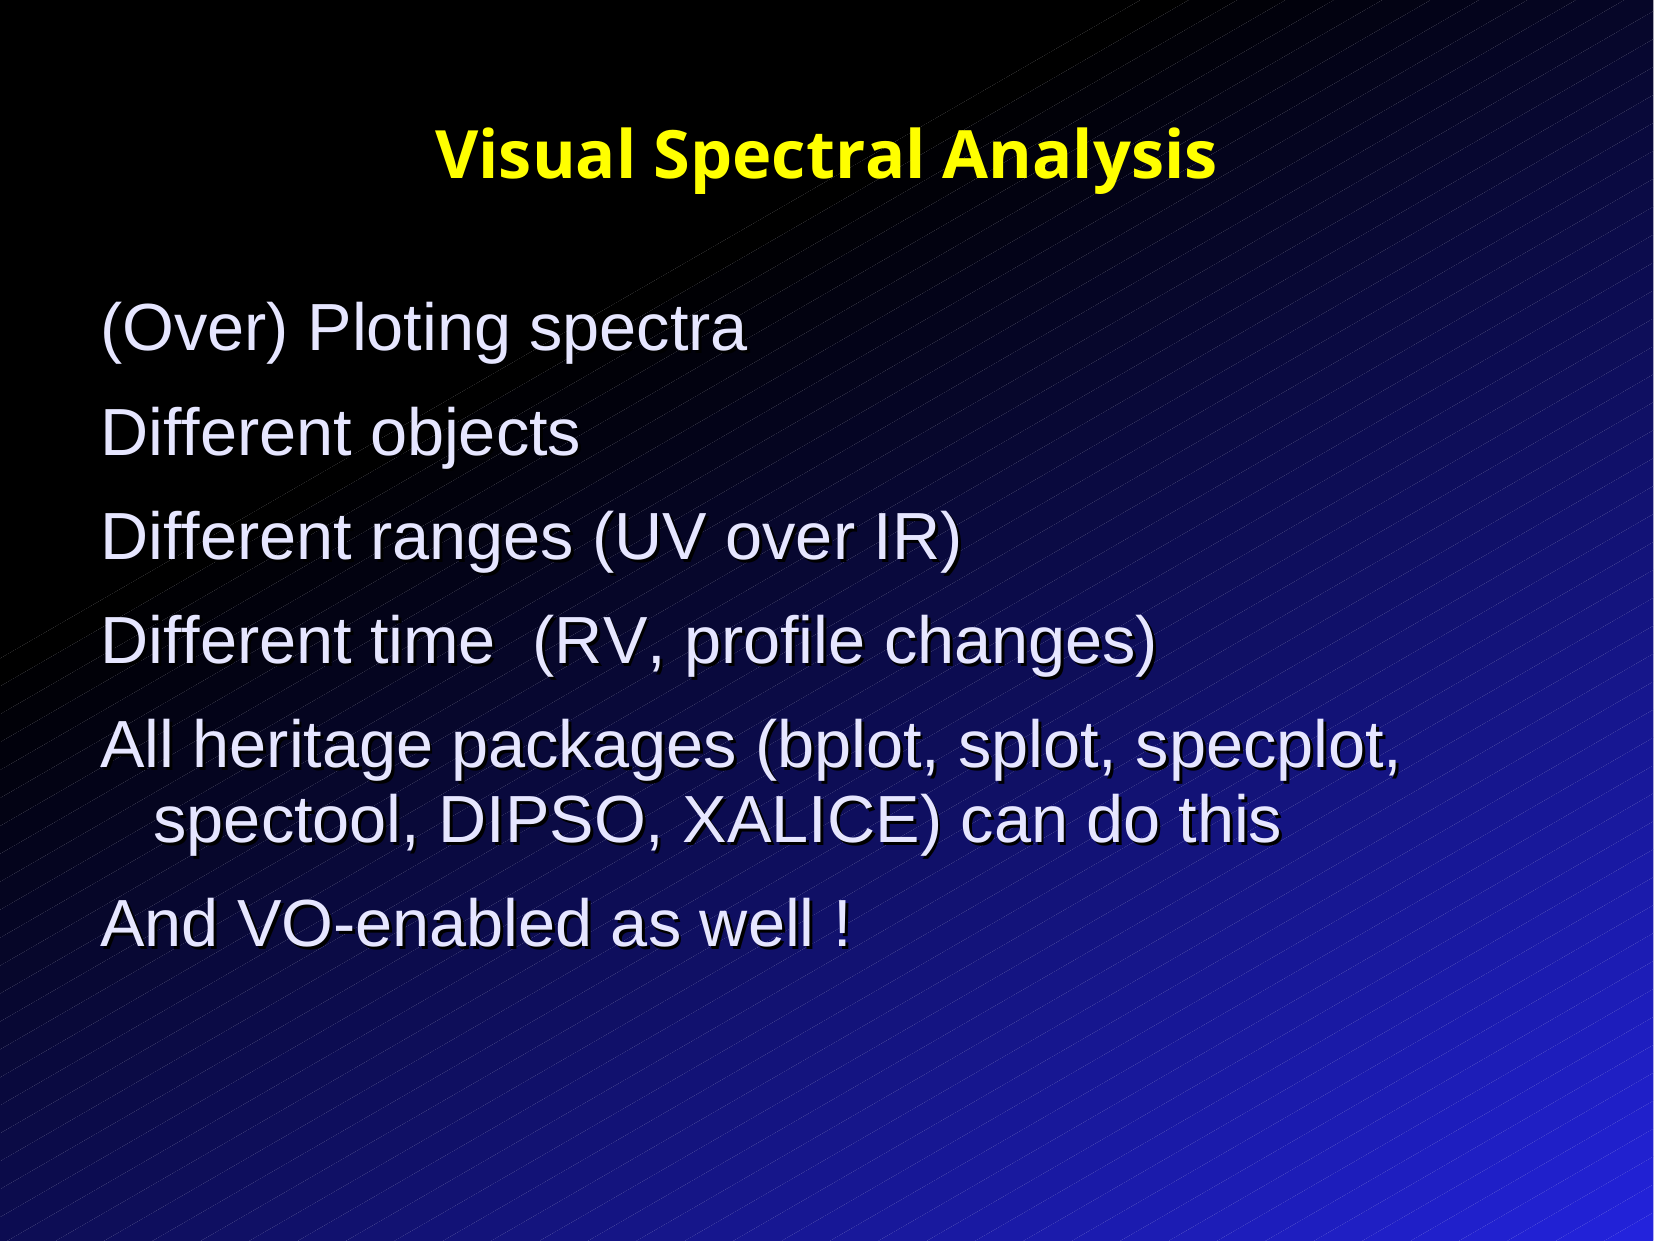

# Visual Spectral Analysis
(Over) Ploting spectra
Different objects
Different ranges (UV over IR)
Different time (RV, profile changes)
All heritage packages (bplot, splot, specplot, spectool, DIPSO, XALICE) can do this
And VO-enabled as well !